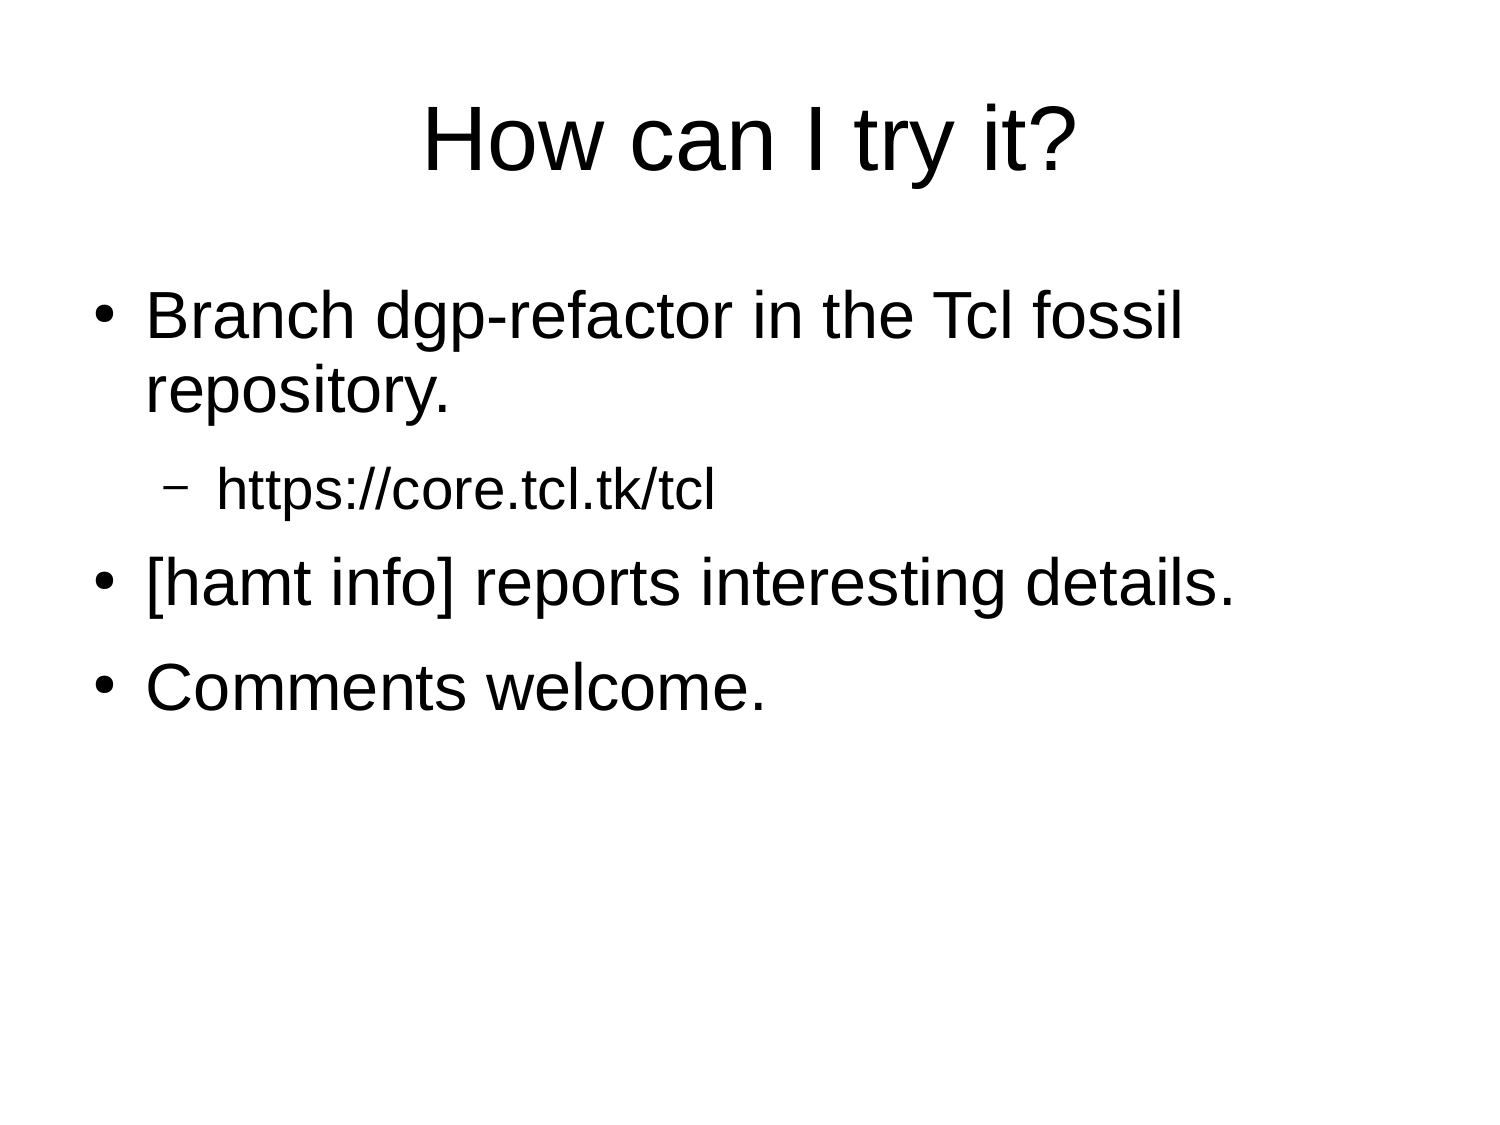

# How can I try it?
Branch dgp-refactor in the Tcl fossil repository.
https://core.tcl.tk/tcl
[hamt info] reports interesting details.
Comments welcome.